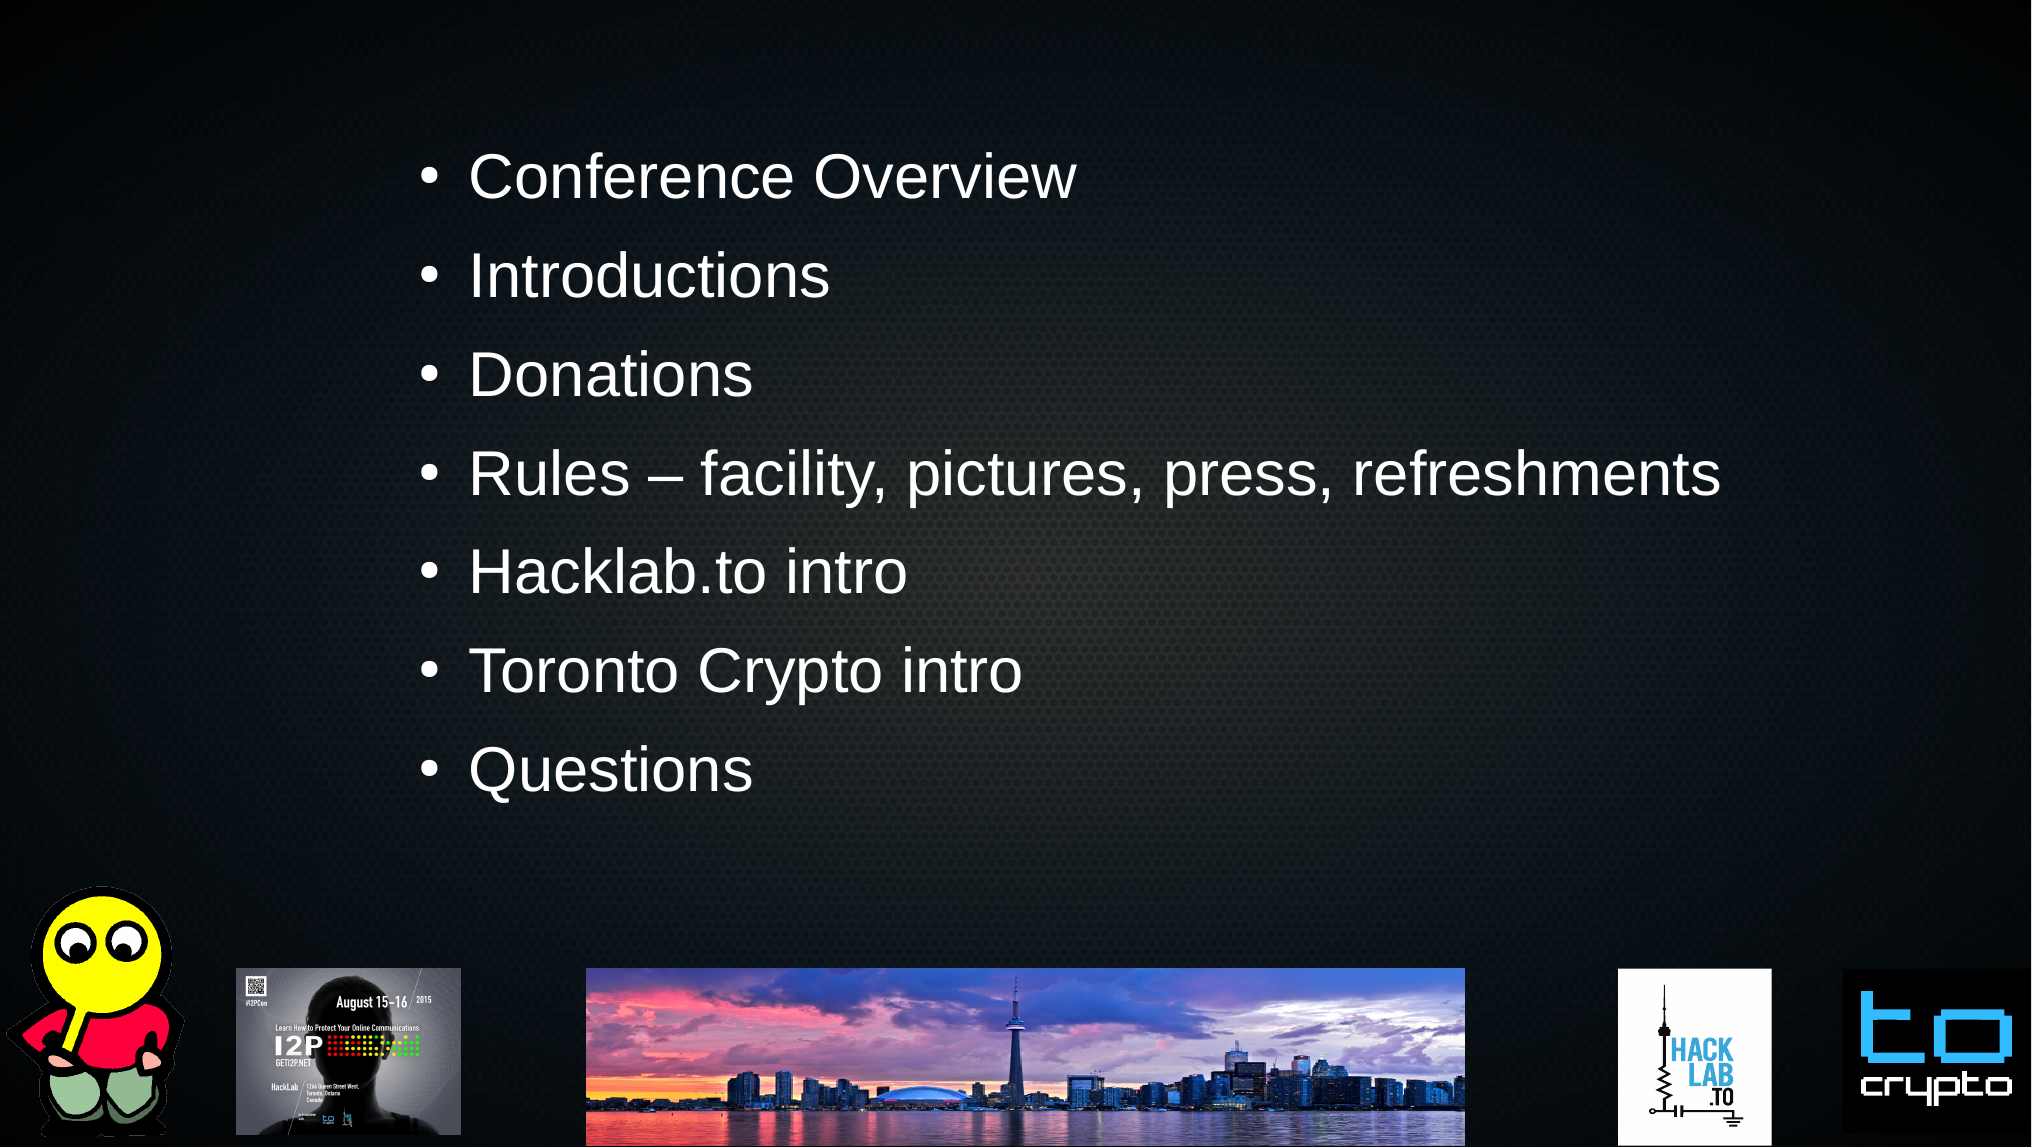

# Conference Overview
Introductions
Donations
Rules – facility, pictures, press, refreshments
Hacklab.to intro
Toronto Crypto intro
Questions
6